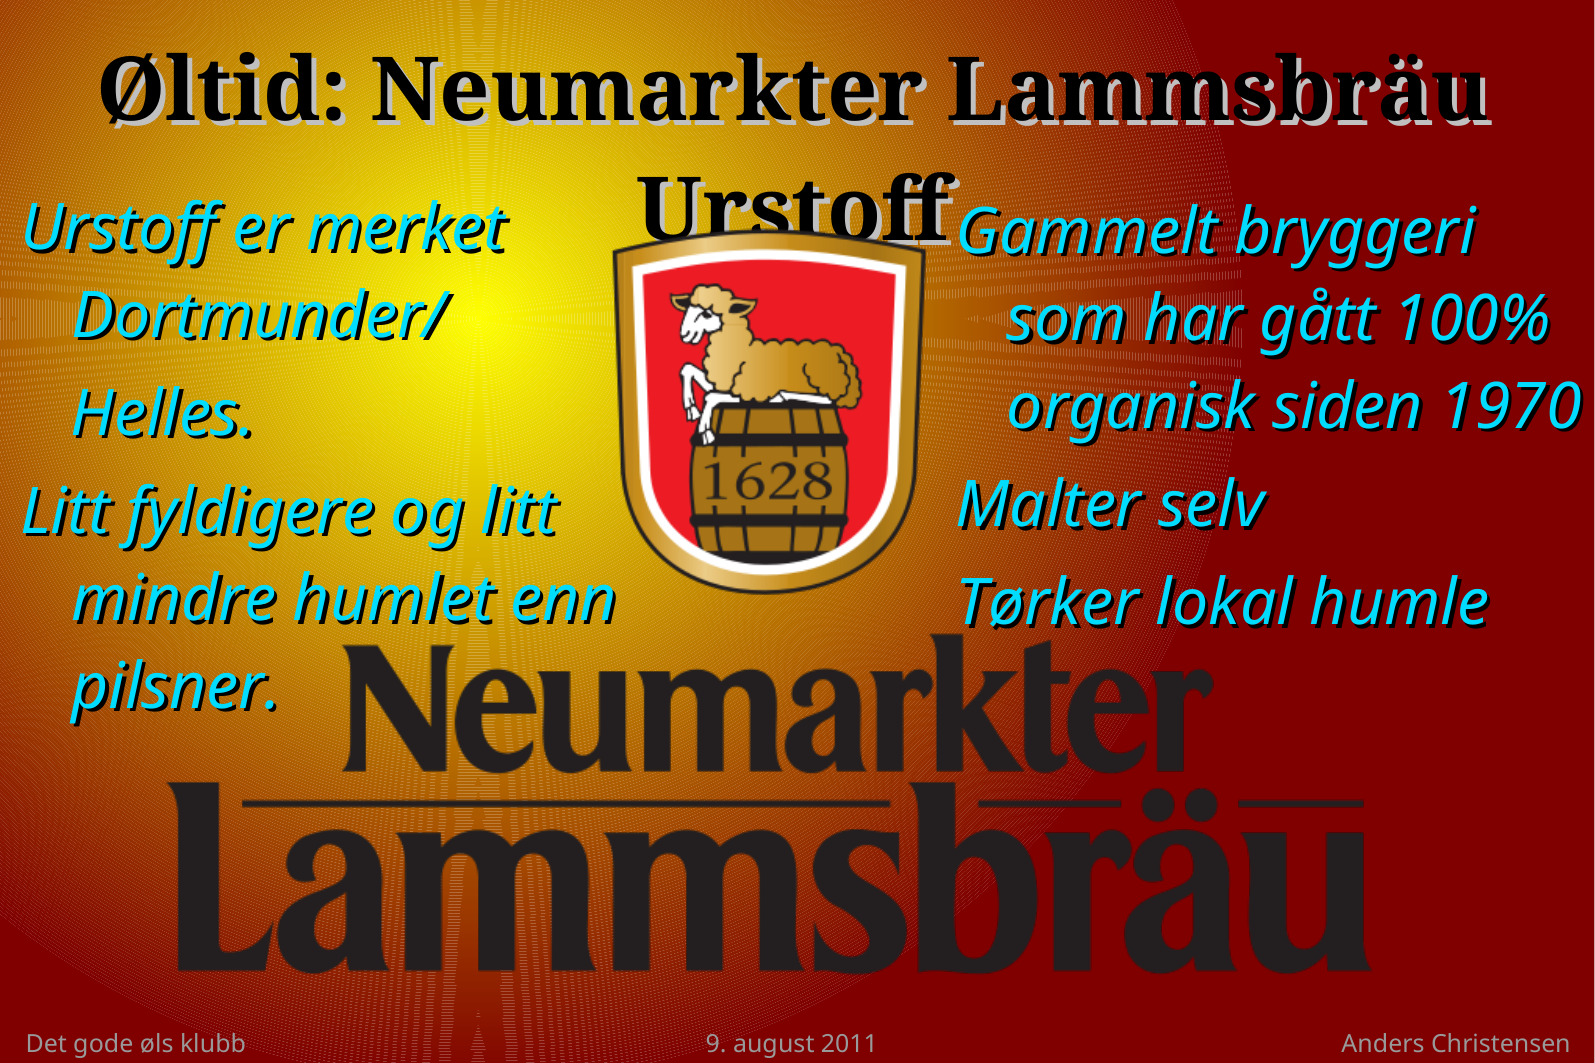

# Øltid: Neumarkter Lammsbräu Urstoff
Urstoff er merket Dortmunder/
 Helles.
Litt fyldigere og litt mindre humlet enn pilsner.
Gammelt bryggeri som har gått 100% organisk siden 1970
Malter selv
Tørker lokal humle